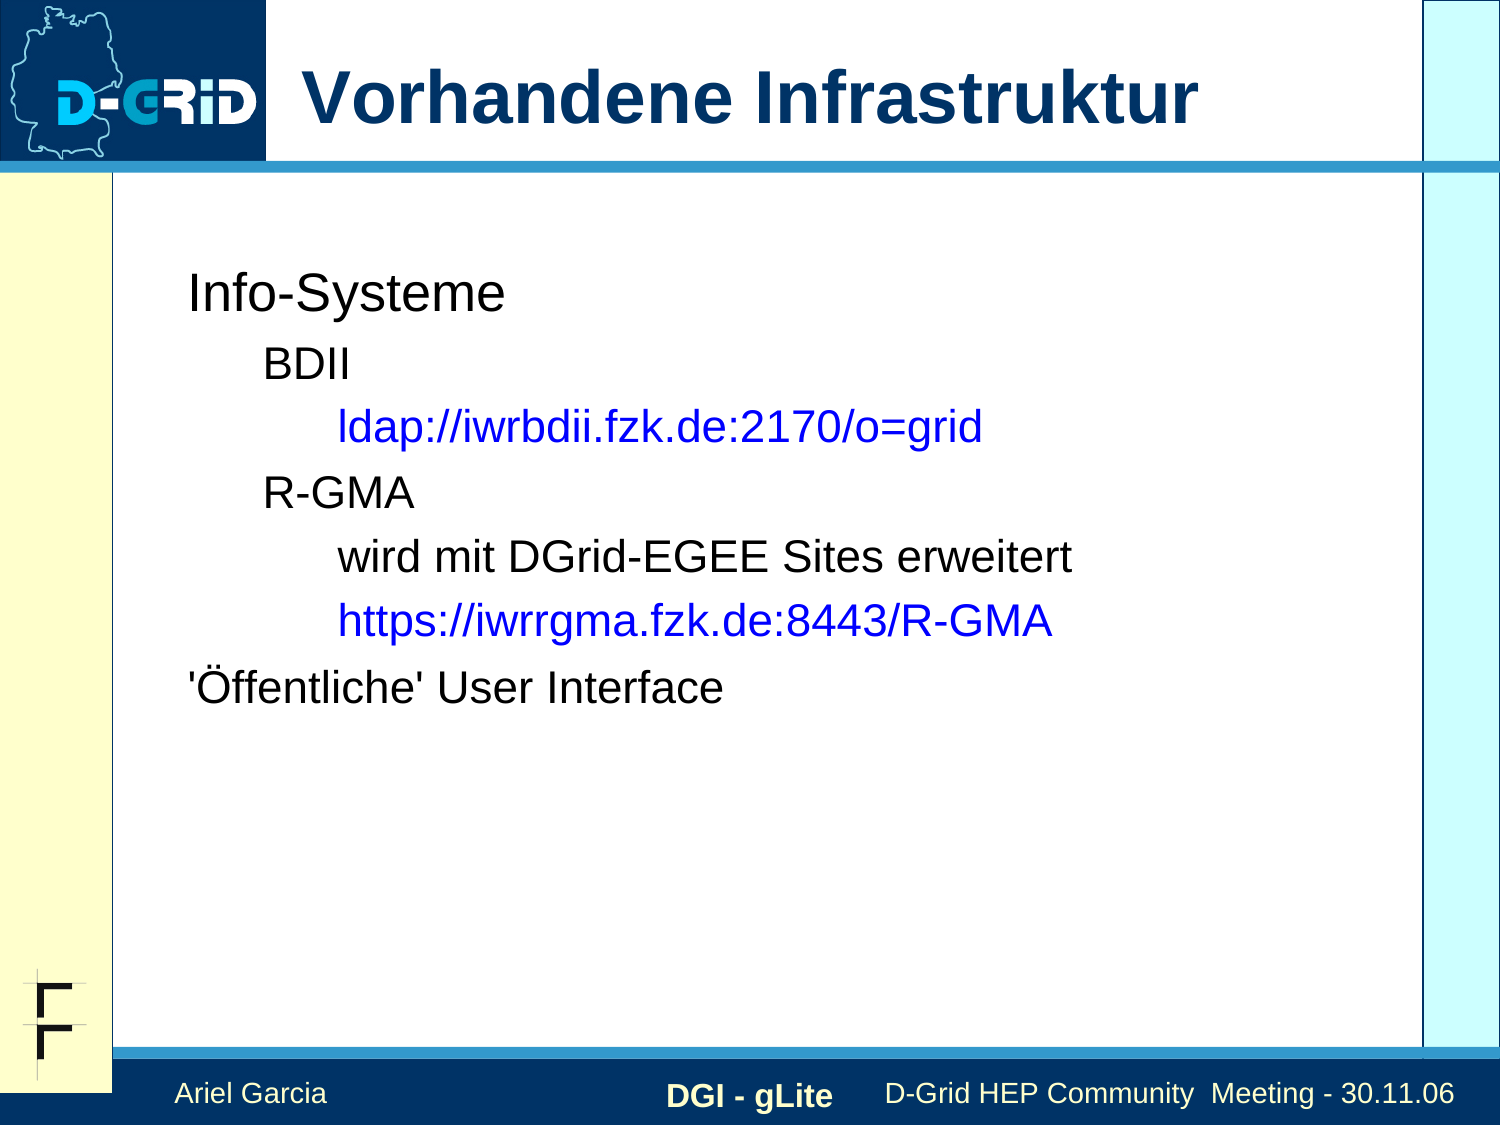

# Vorhandene Infrastruktur
Info-Systeme
BDII
ldap://iwrbdii.fzk.de:2170/o=grid
R-GMA
wird mit DGrid-EGEE Sites erweitert
https://iwrrgma.fzk.de:8443/R-GMA
'Öffentliche' User Interface